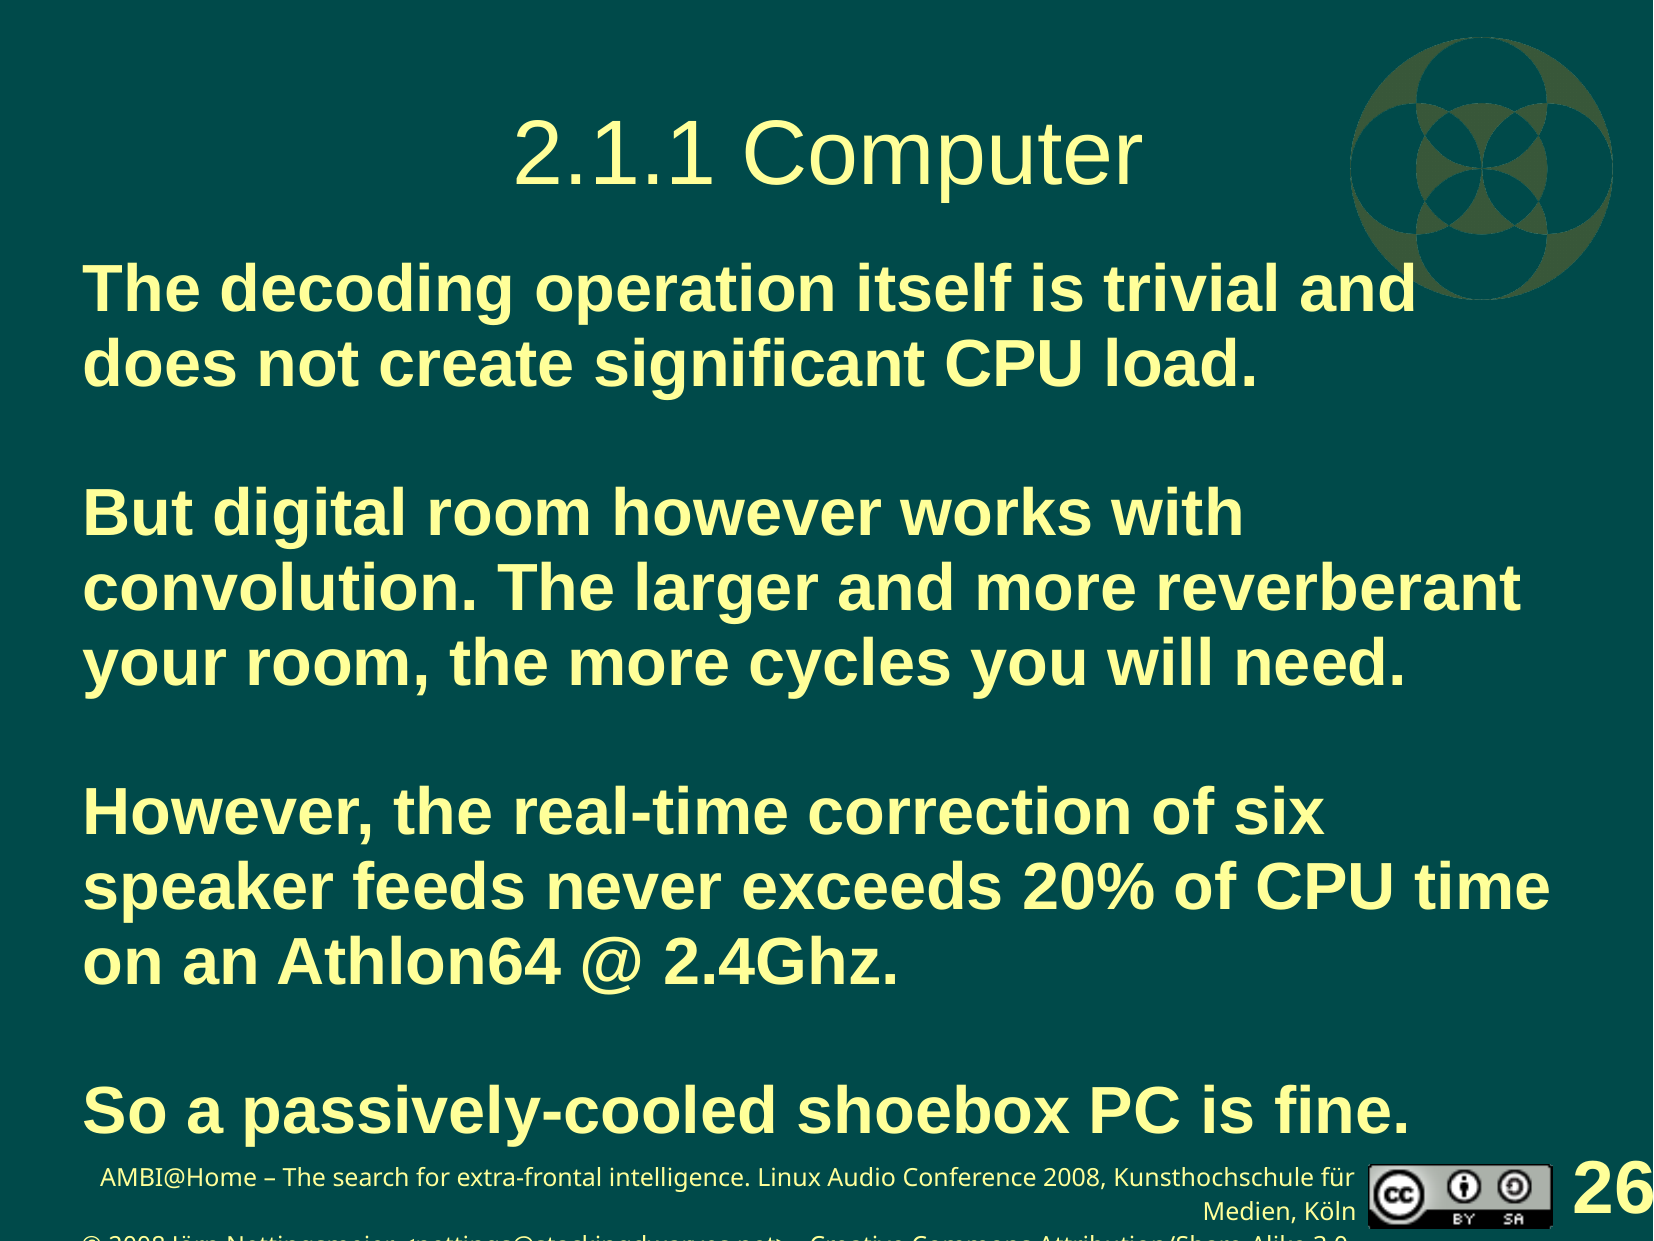

# 2.1.1 Computer
The decoding operation itself is trivial and does not create significant CPU load.
But digital room however works with convolution. The larger and more reverberant your room, the more cycles you will need.
However, the real-time correction of six speaker feeds never exceeds 20% of CPU time on an Athlon64 @ 2.4Ghz.
So a passively-cooled shoebox PC is fine.